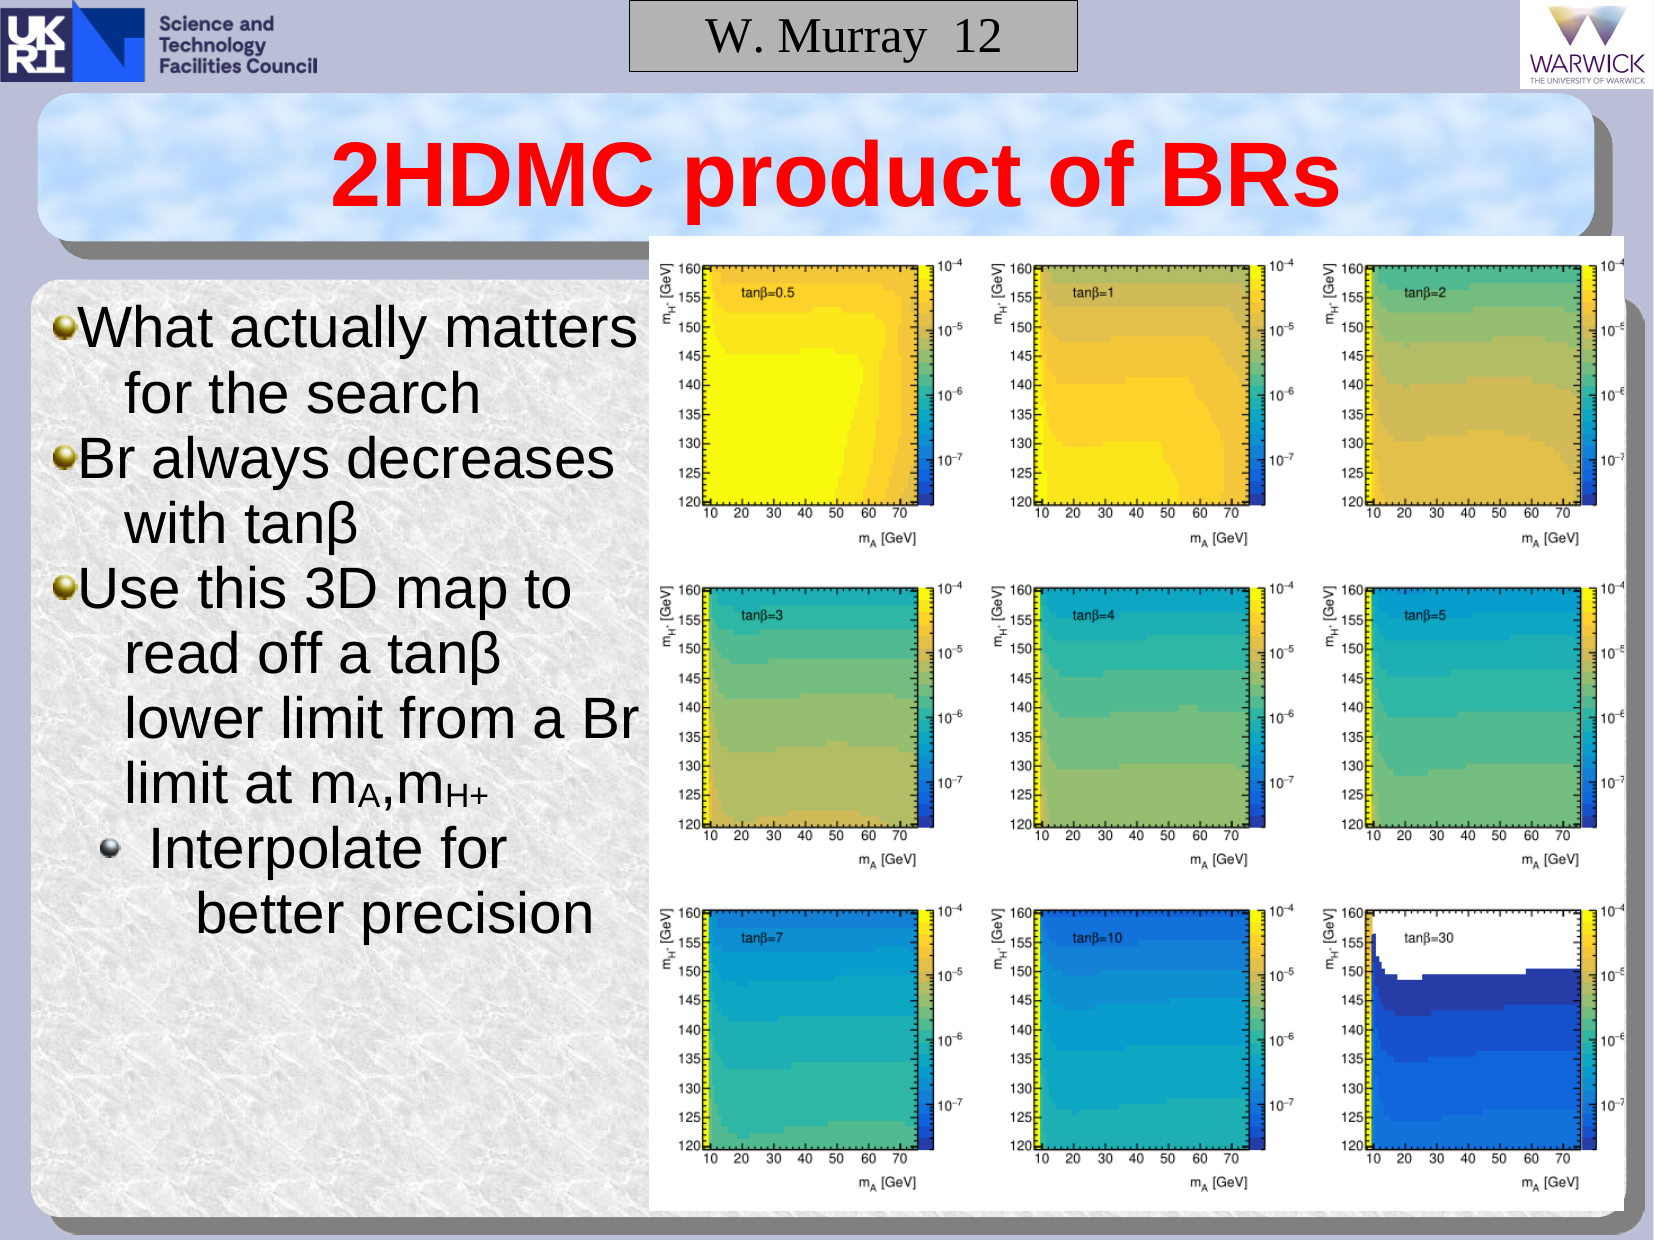

# 2HDMC product of BRs
What actually matters for the search
Br always decreases with tanβ
Use this 3D map to read off a tanβ lower limit from a Br limit at mA,mH+
Interpolate for better precision